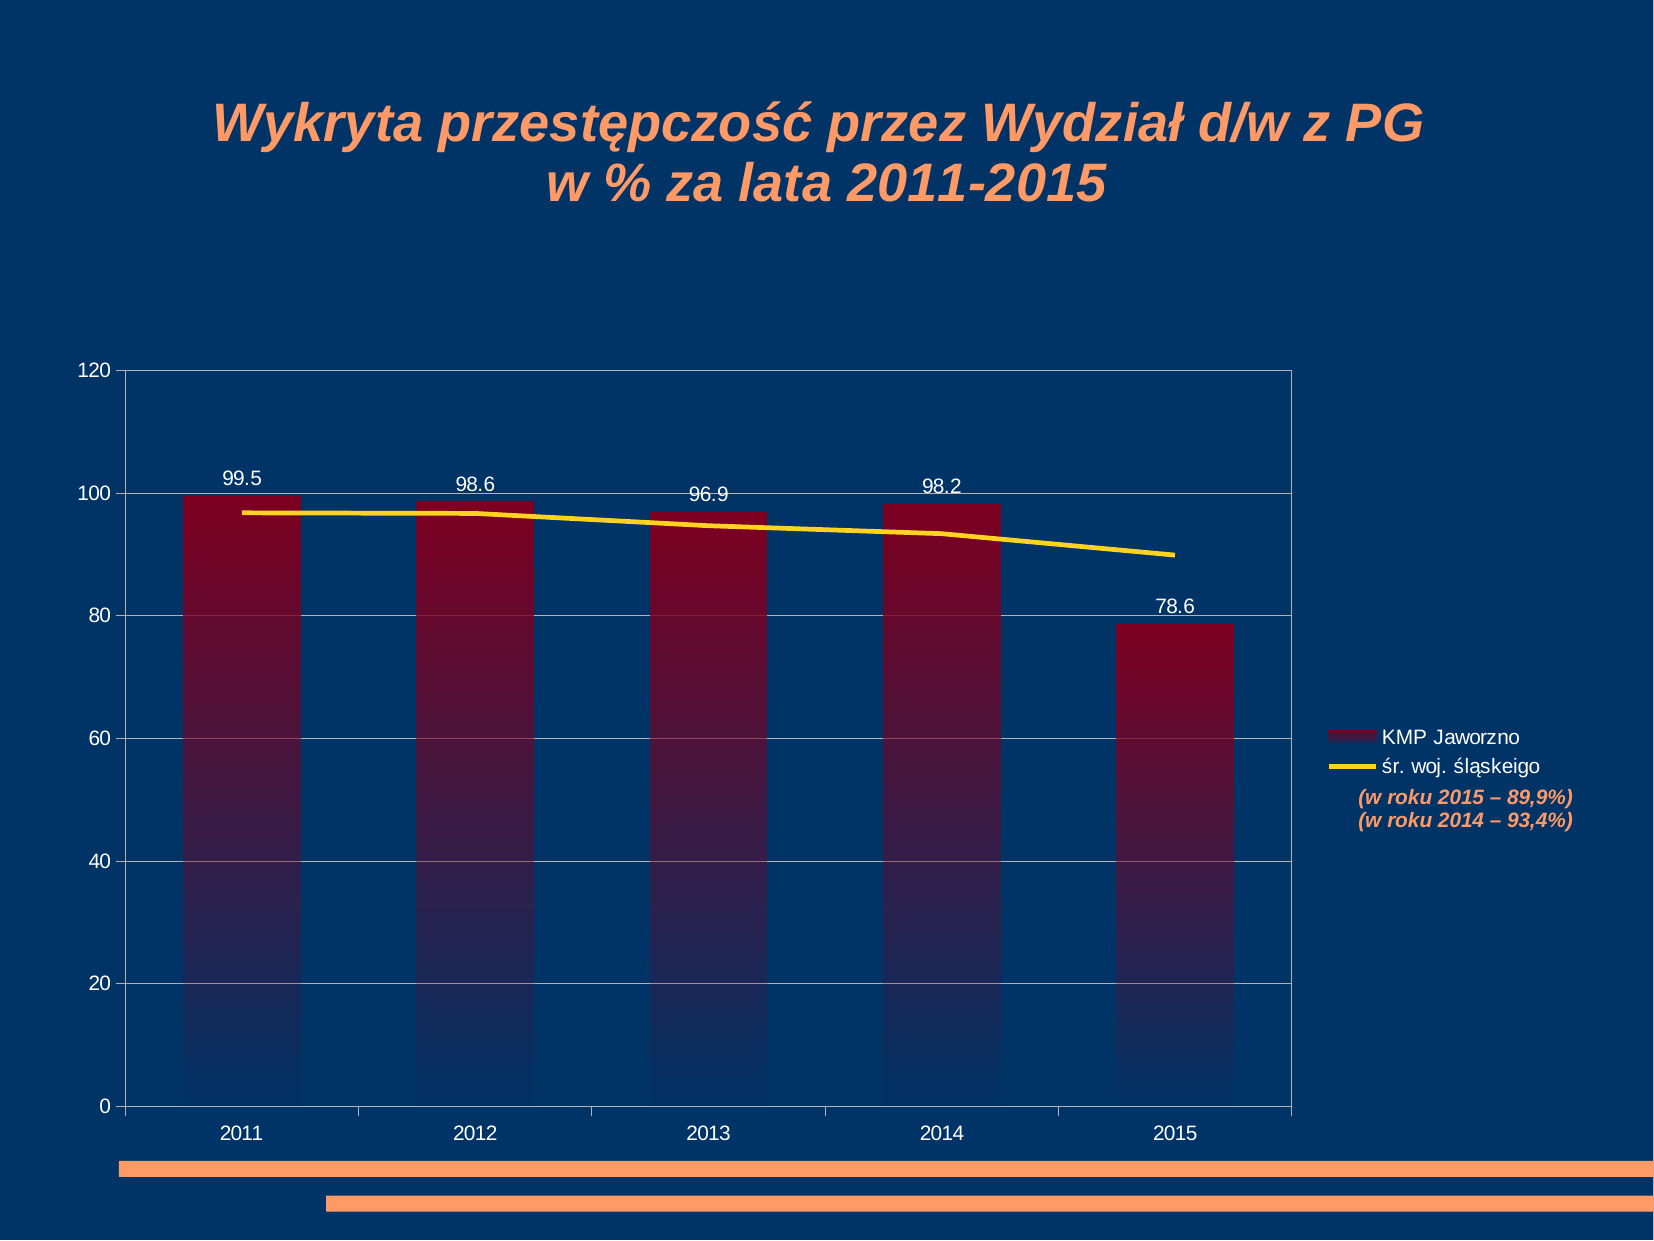

# Wykryta przestępczość przez Wydział d/w z PG w % za lata 2011-2015
### Chart
| Category | KMP Jaworzno | śr. woj. śląskeigo |
|---|---|---|
| 2011 | 99.5 | 96.8 |
| 2012 | 98.6 | 96.7 |
| 2013 | 96.9 | 94.7 |
| 2014 | 98.2 | 93.4 |
| 2015 | 78.6 | 89.9 |
(w roku 2015 – 89,9%)
(w roku 2014 – 93,4%)